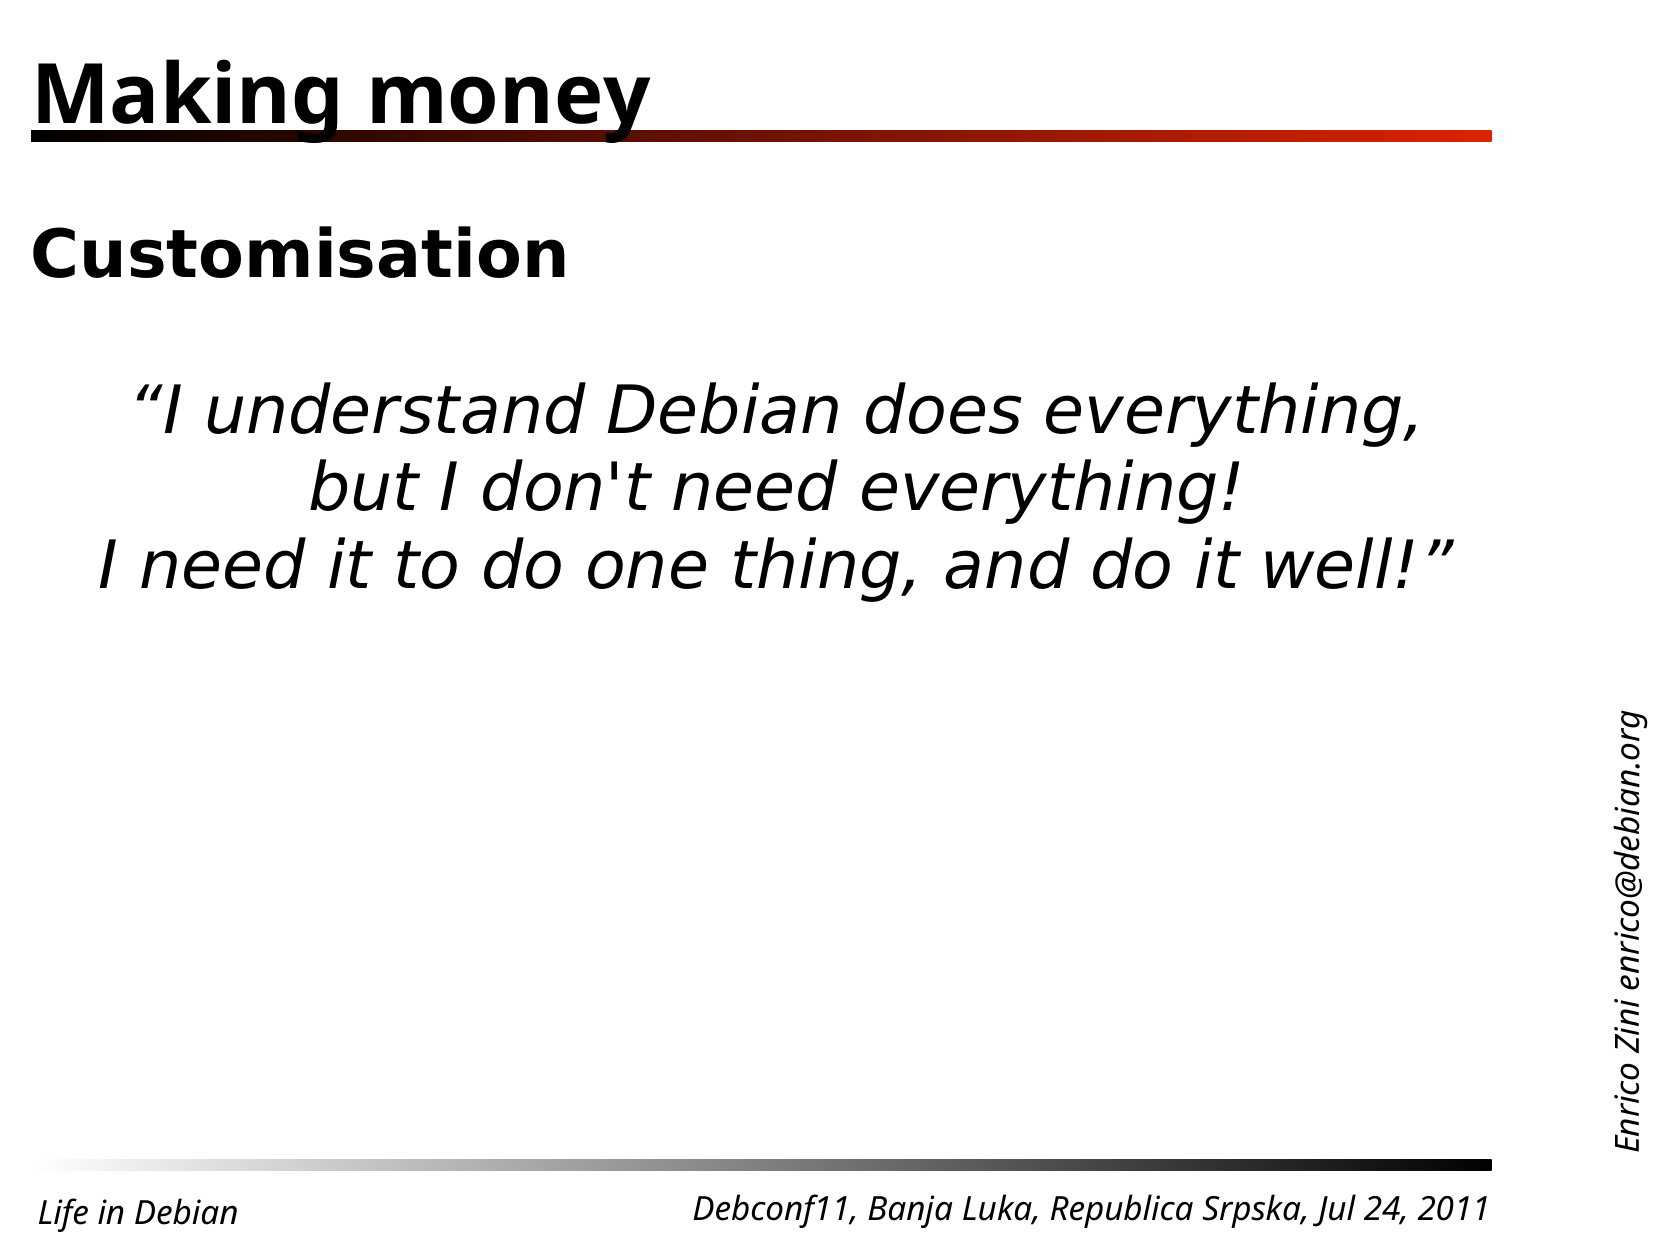

Making money
Customisation
“I understand Debian does everything,
but I don't need everything!
I need it to do one thing, and do it well!”